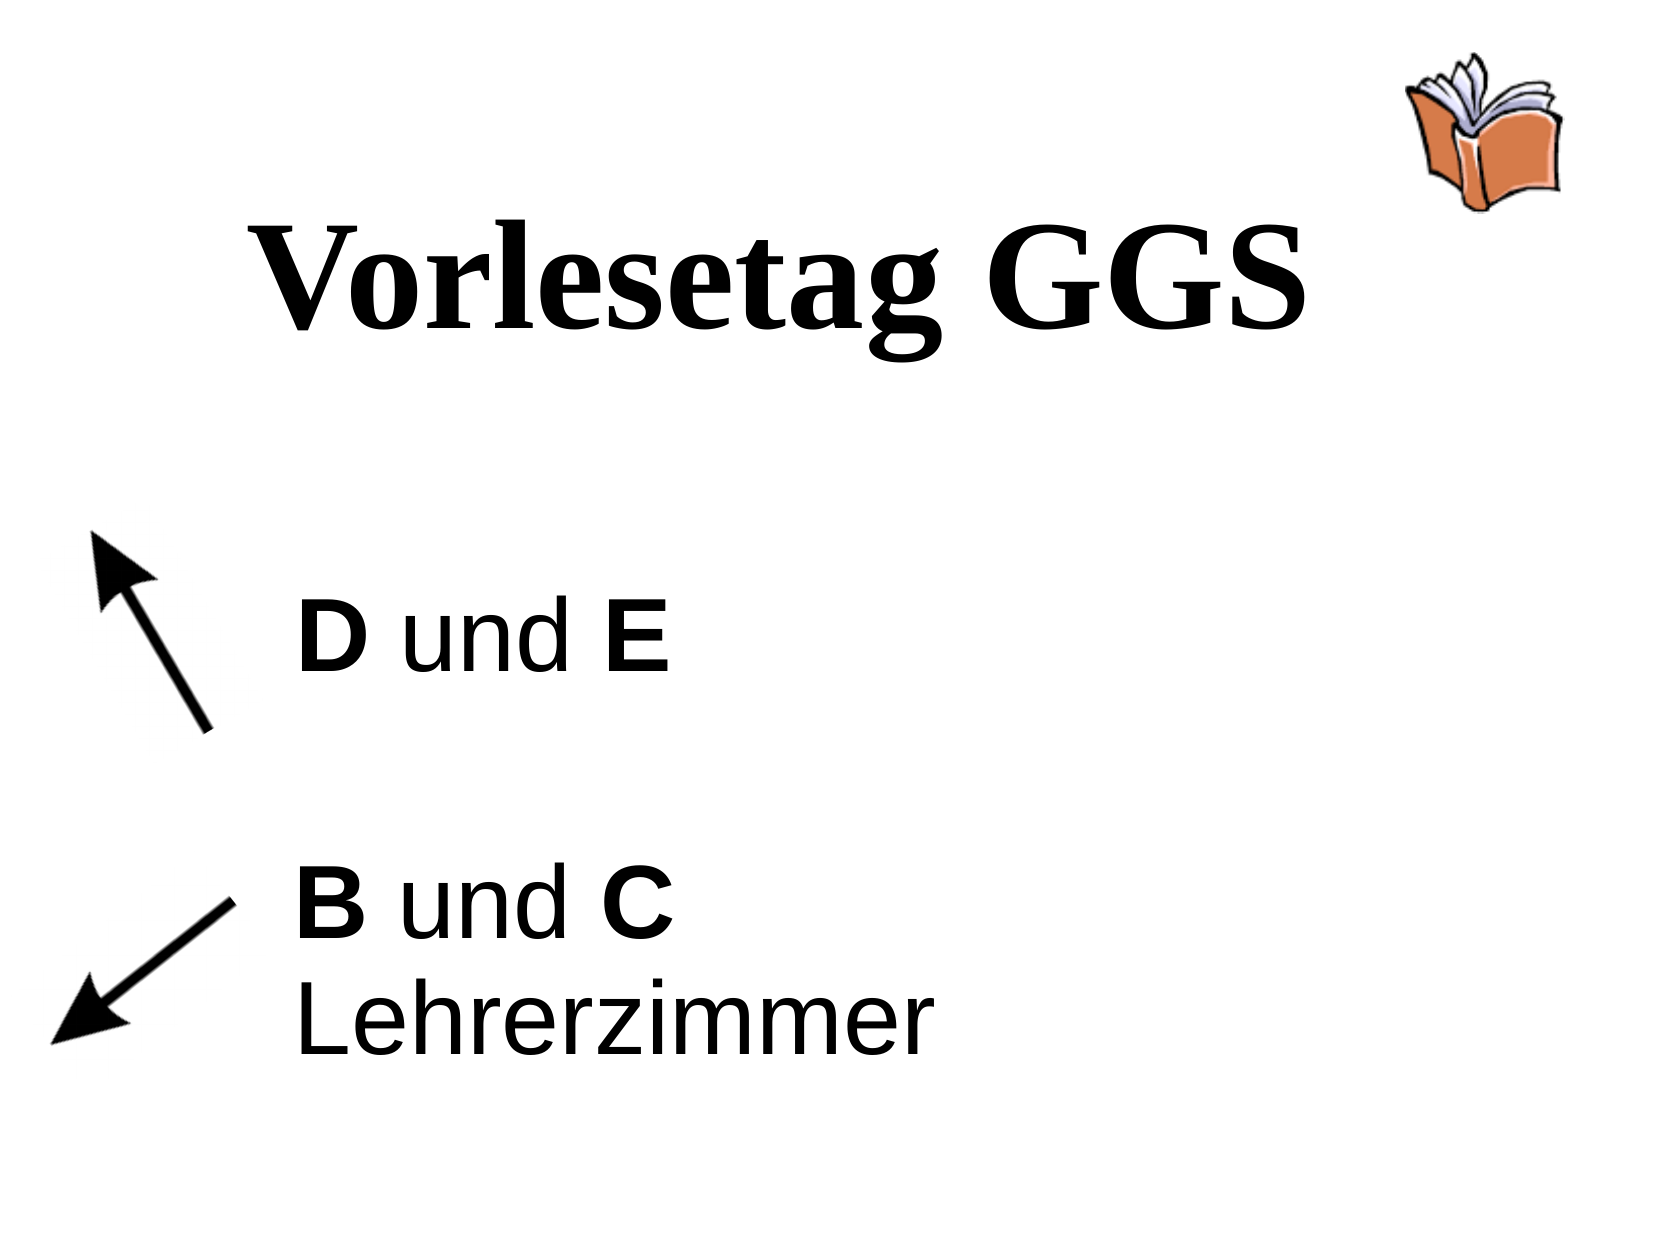

Vorlesetag GGS
# D und E
B und C
Lehrerzimmer